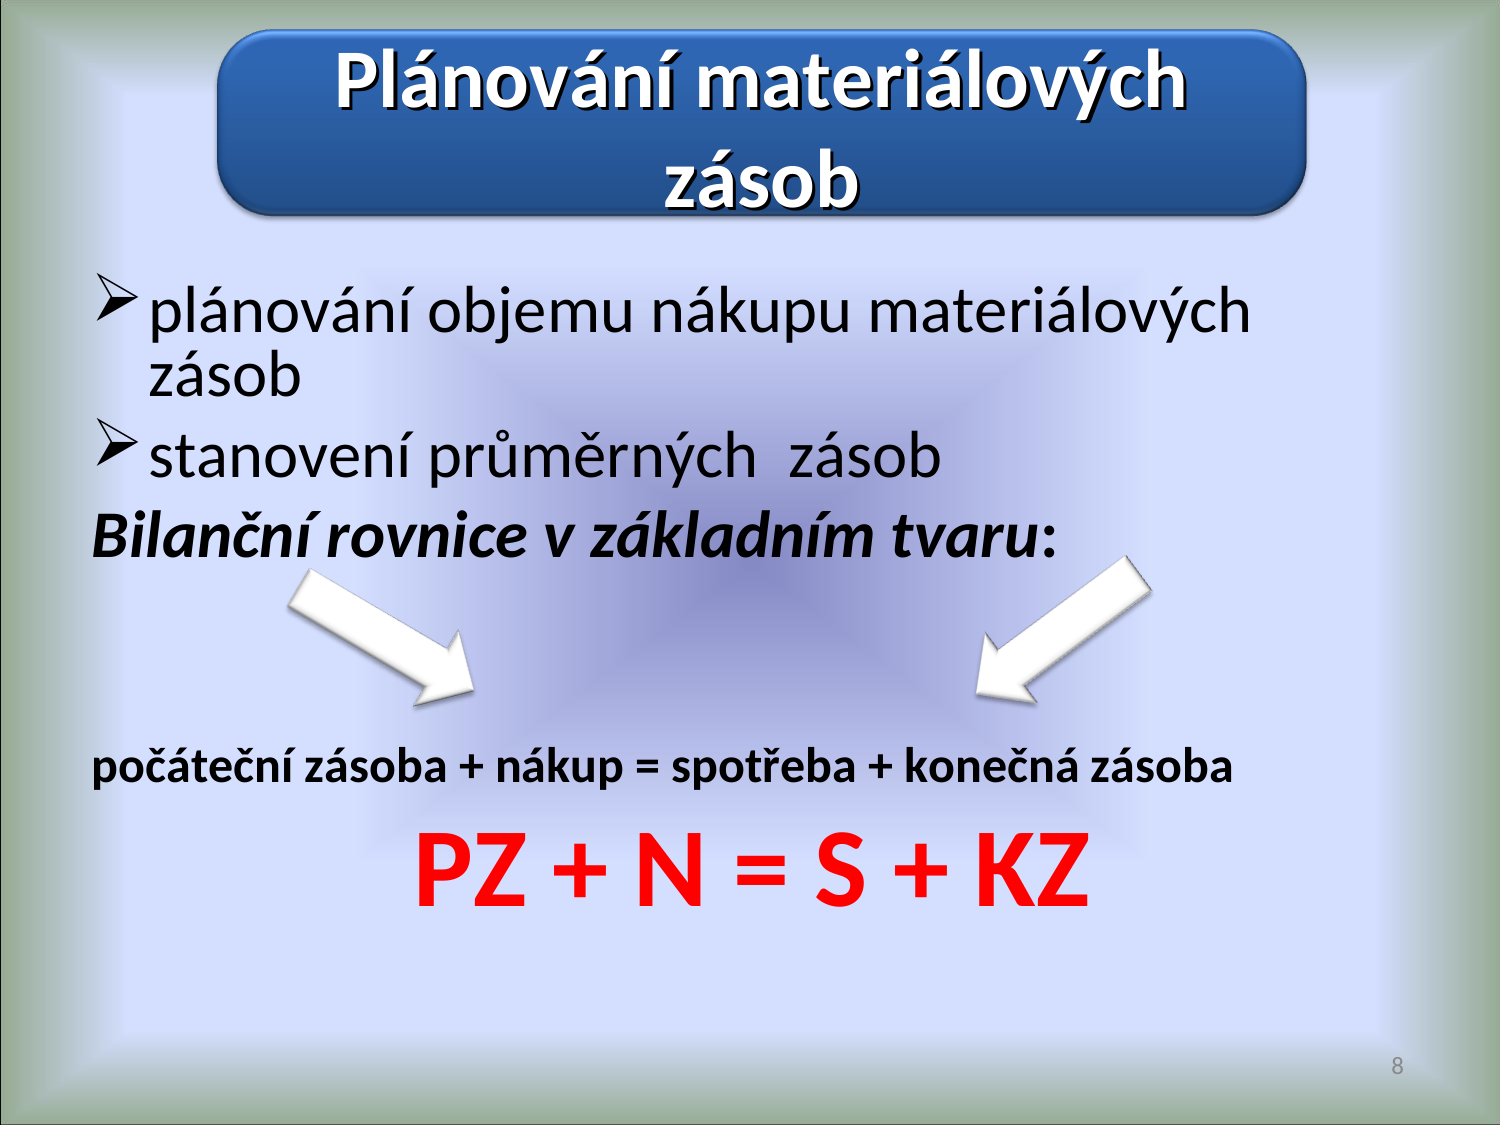

Plánování materiálových zásob
# plánování objemu nákupu materiálových zásob
stanovení průměrných zásob
Bilanční rovnice v základním tvaru:
počáteční zásoba + nákup = spotřeba + konečná zásoba
PZ + N = S + KZ